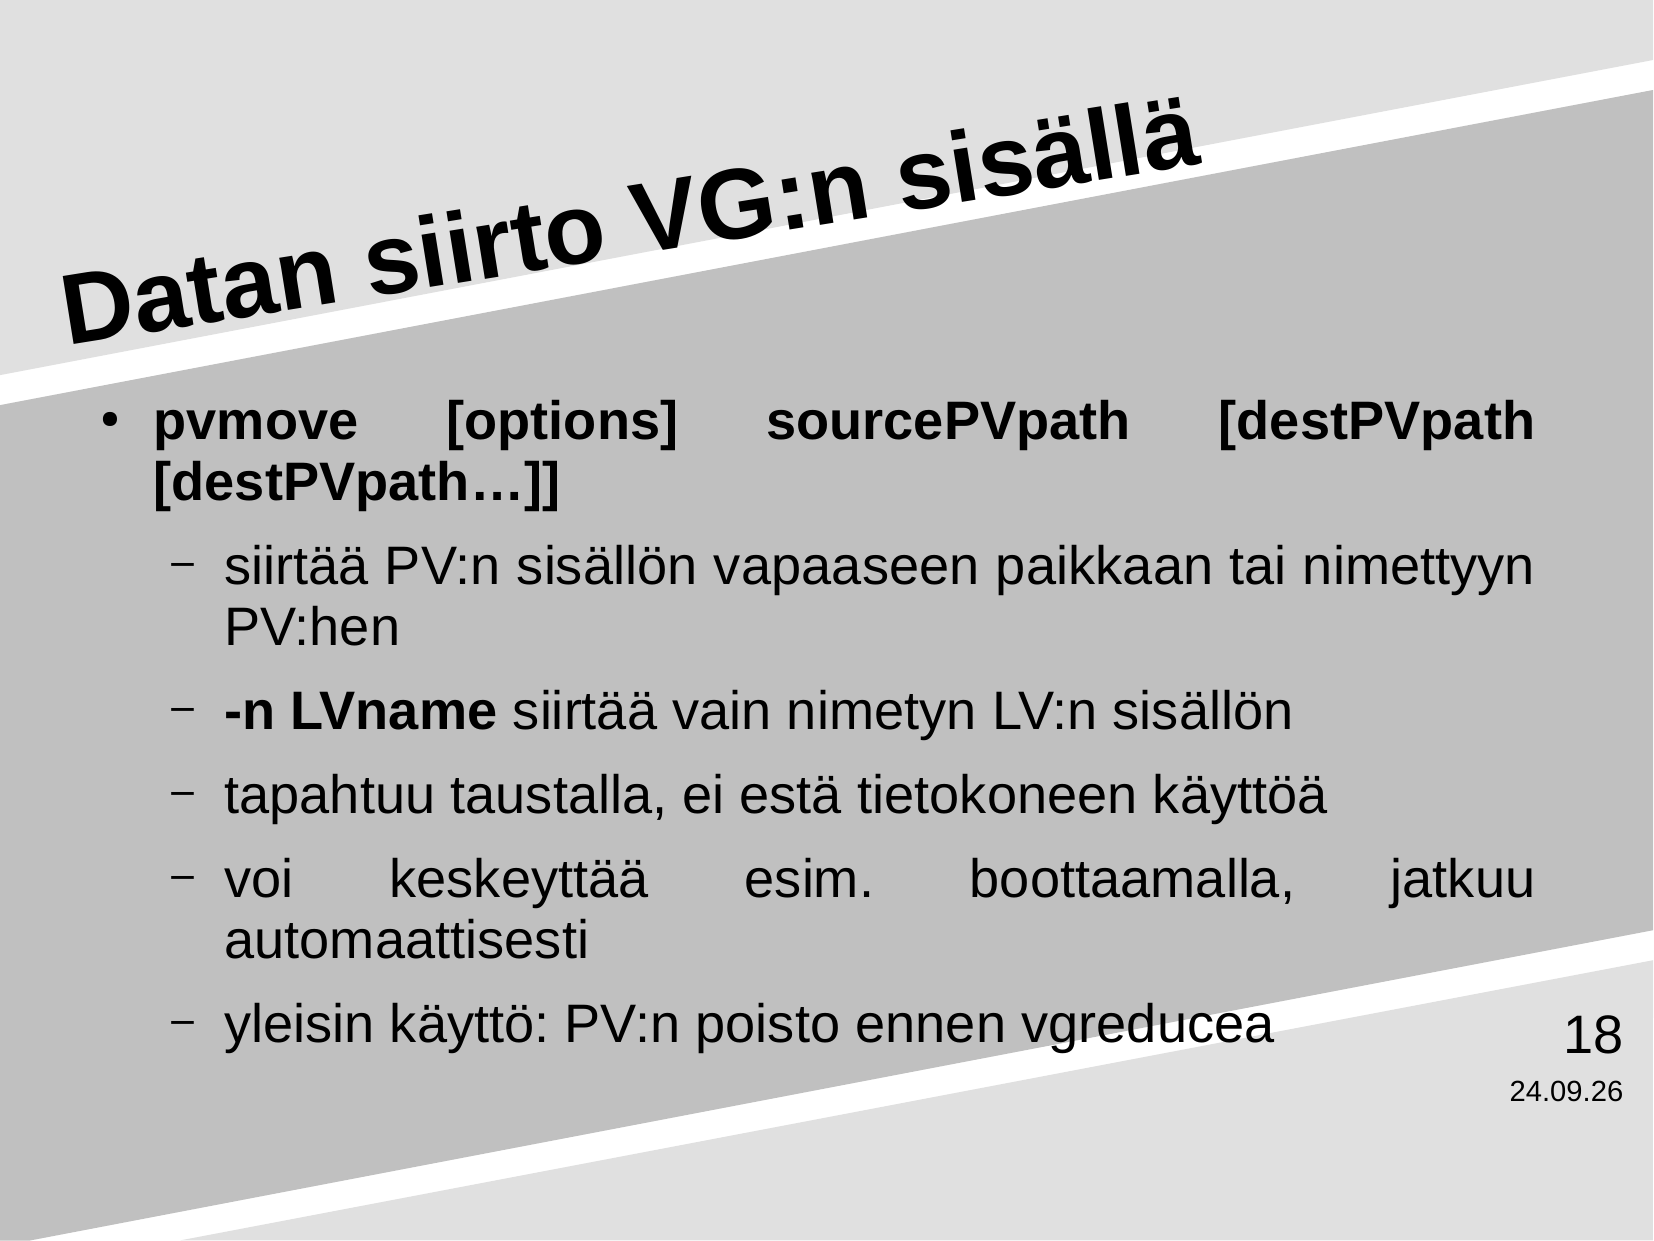

# Datan siirto VG:n sisällä
pvmove [options] sourcePVpath [destPVpath [destPVpath…]]
siirtää PV:n sisällön vapaaseen paikkaan tai nimettyyn PV:hen
-n LVname siirtää vain nimetyn LV:n sisällön
tapahtuu taustalla, ei estä tietokoneen käyttöä
voi keskeyttää esim. boottaamalla, jatkuu automaattisesti
yleisin käyttö: PV:n poisto ennen vgreducea
18